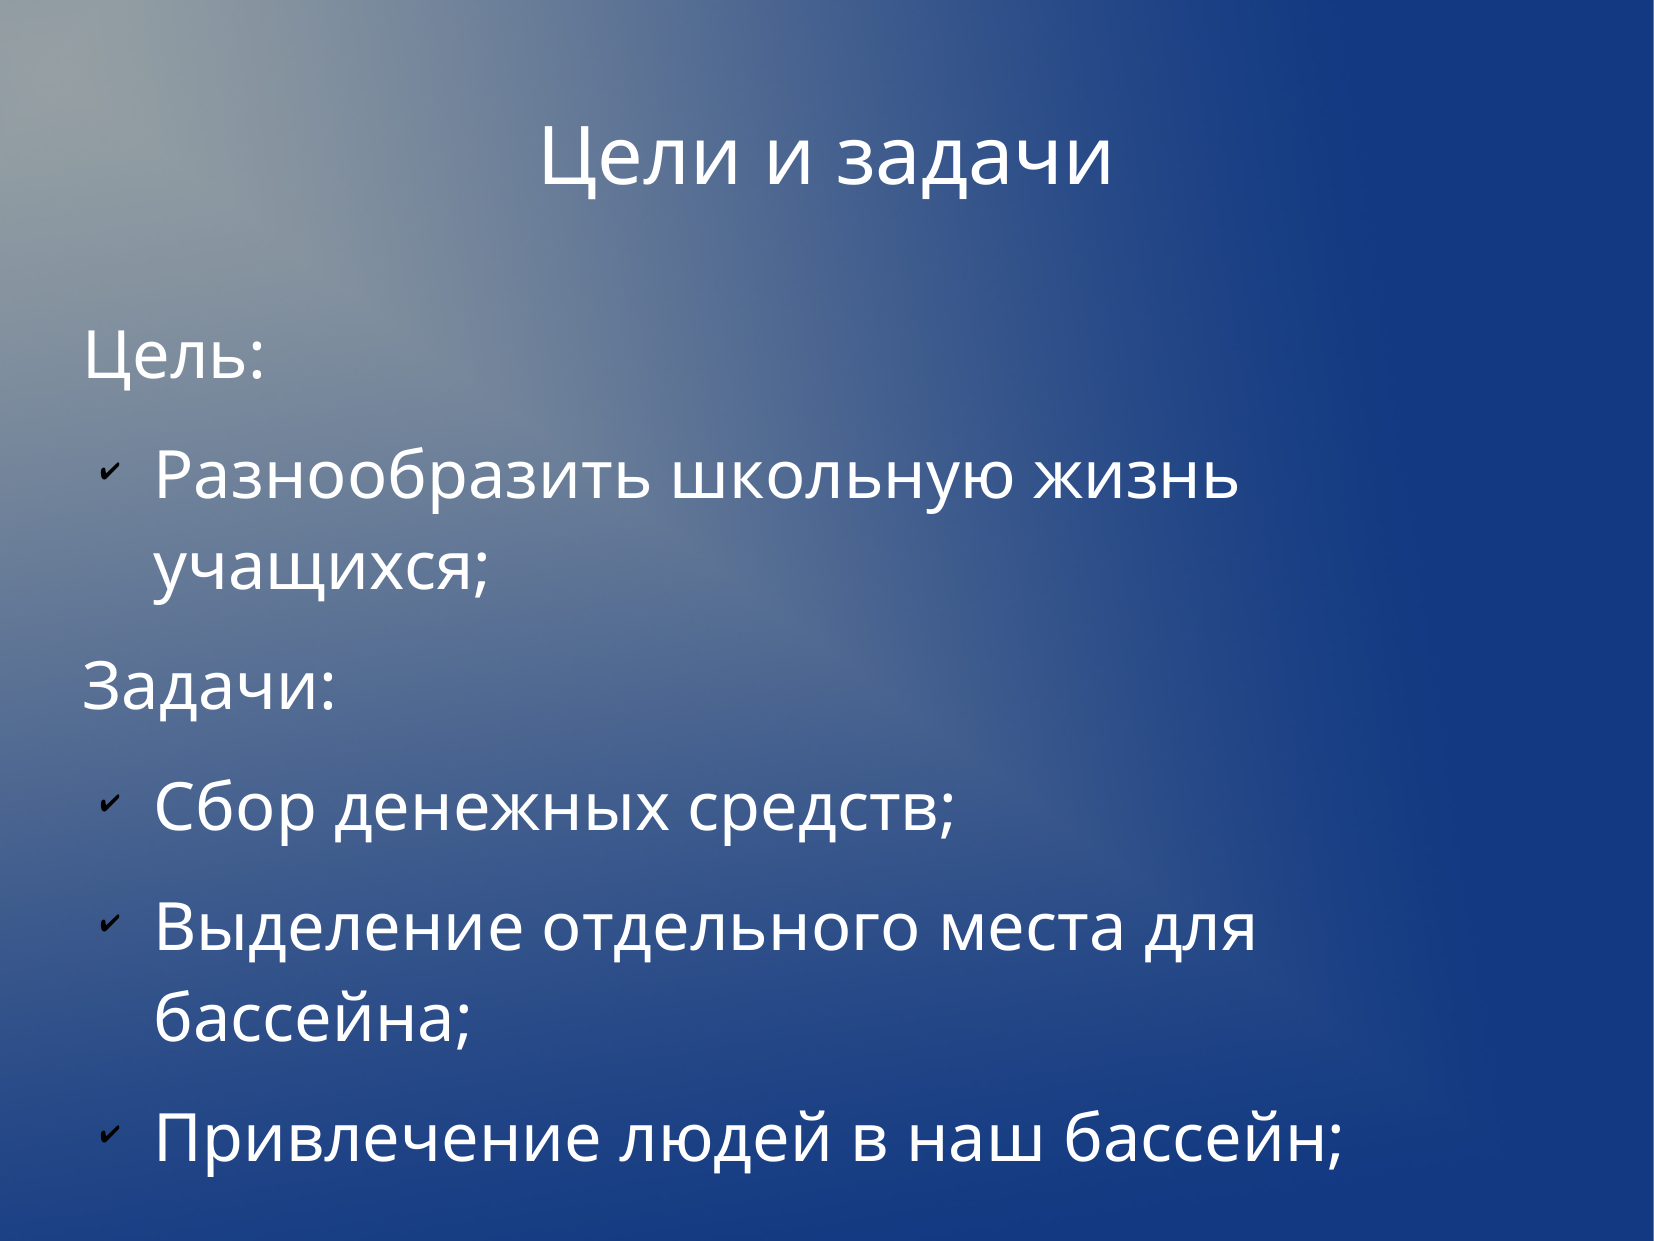

# Цели и задачи
Цель:
Разнообразить школьную жизнь учащихся;
Задачи:
Сбор денежных средств;
Выделение отдельного места для бассейна;
Привлечение людей в наш бассейн;